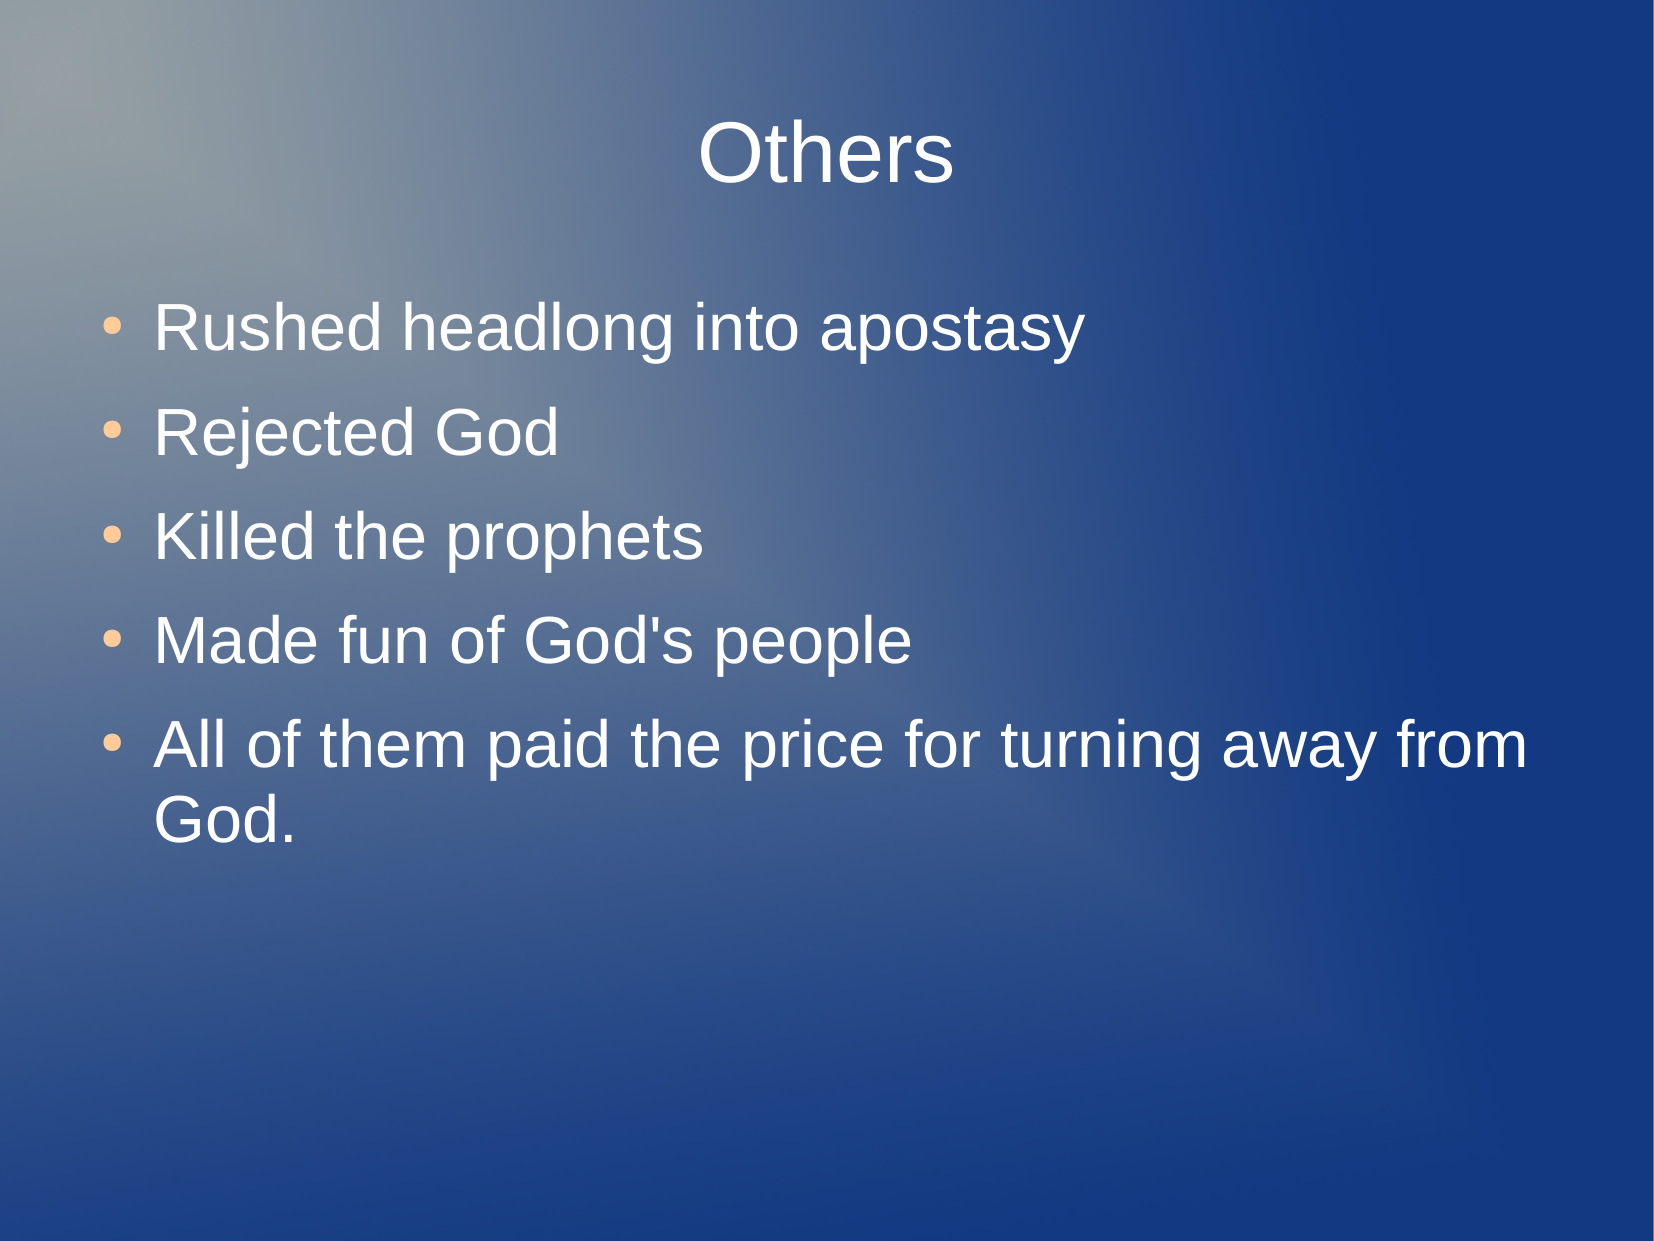

# Others
Rushed headlong into apostasy
Rejected God
Killed the prophets
Made fun of God's people
All of them paid the price for turning away from God.